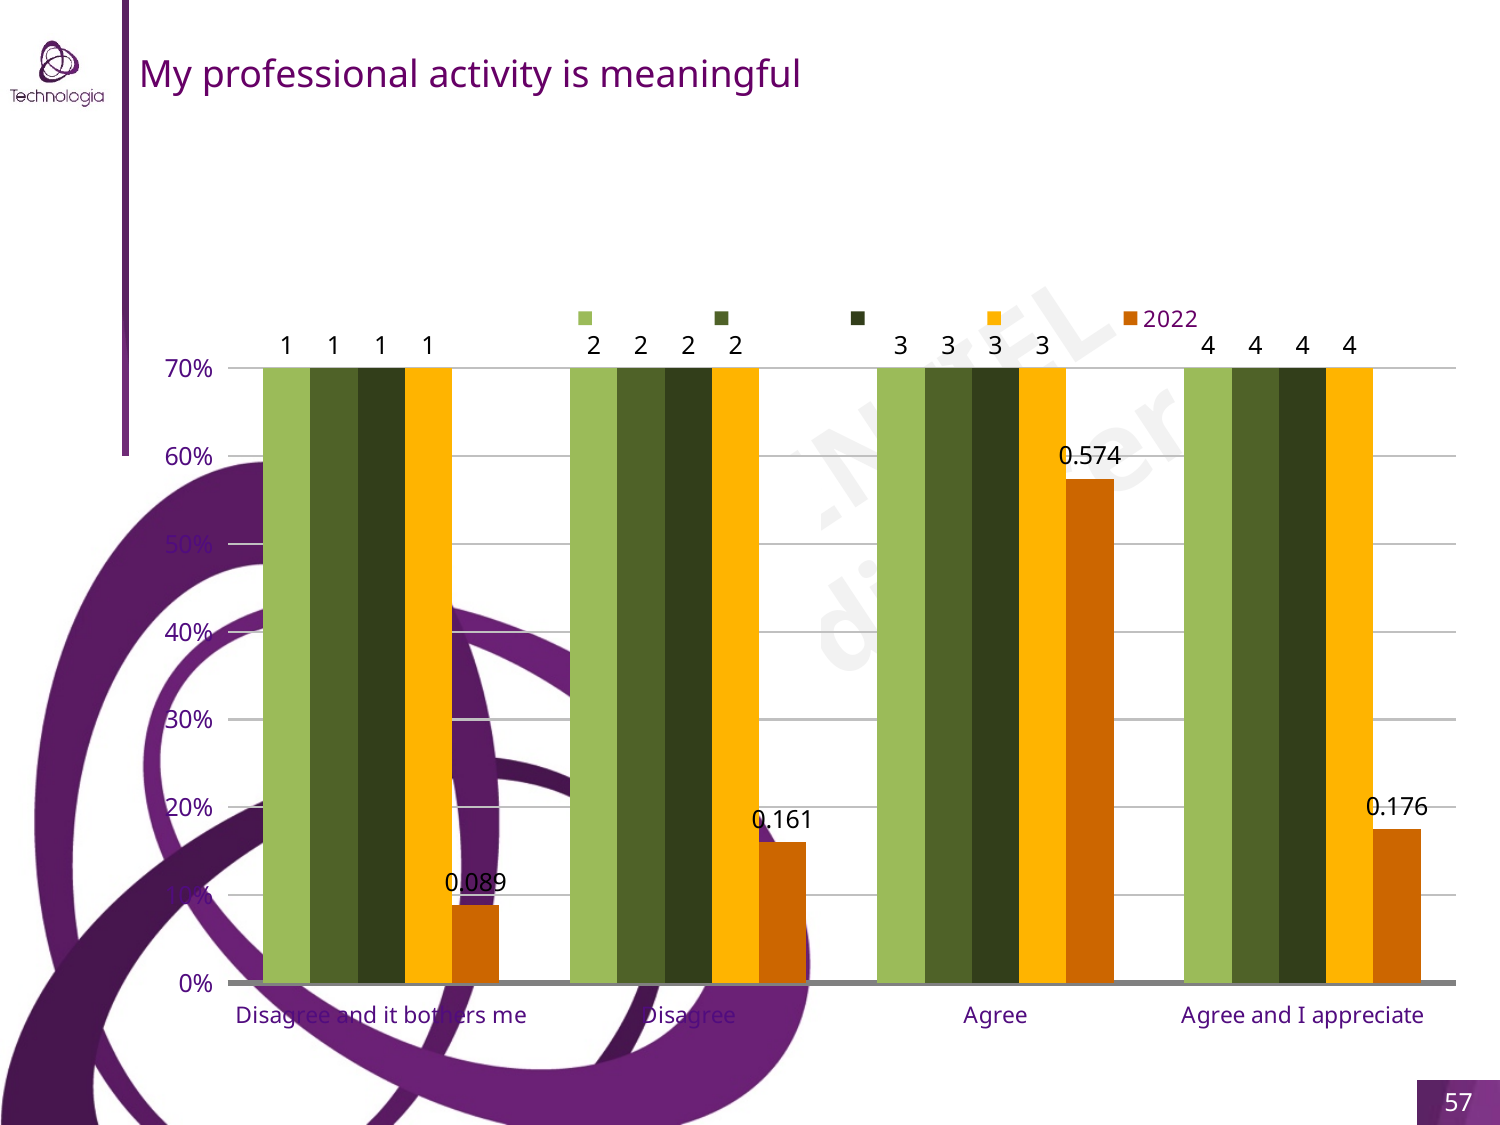

# My professional activity is meaningful
[unsupported chart]